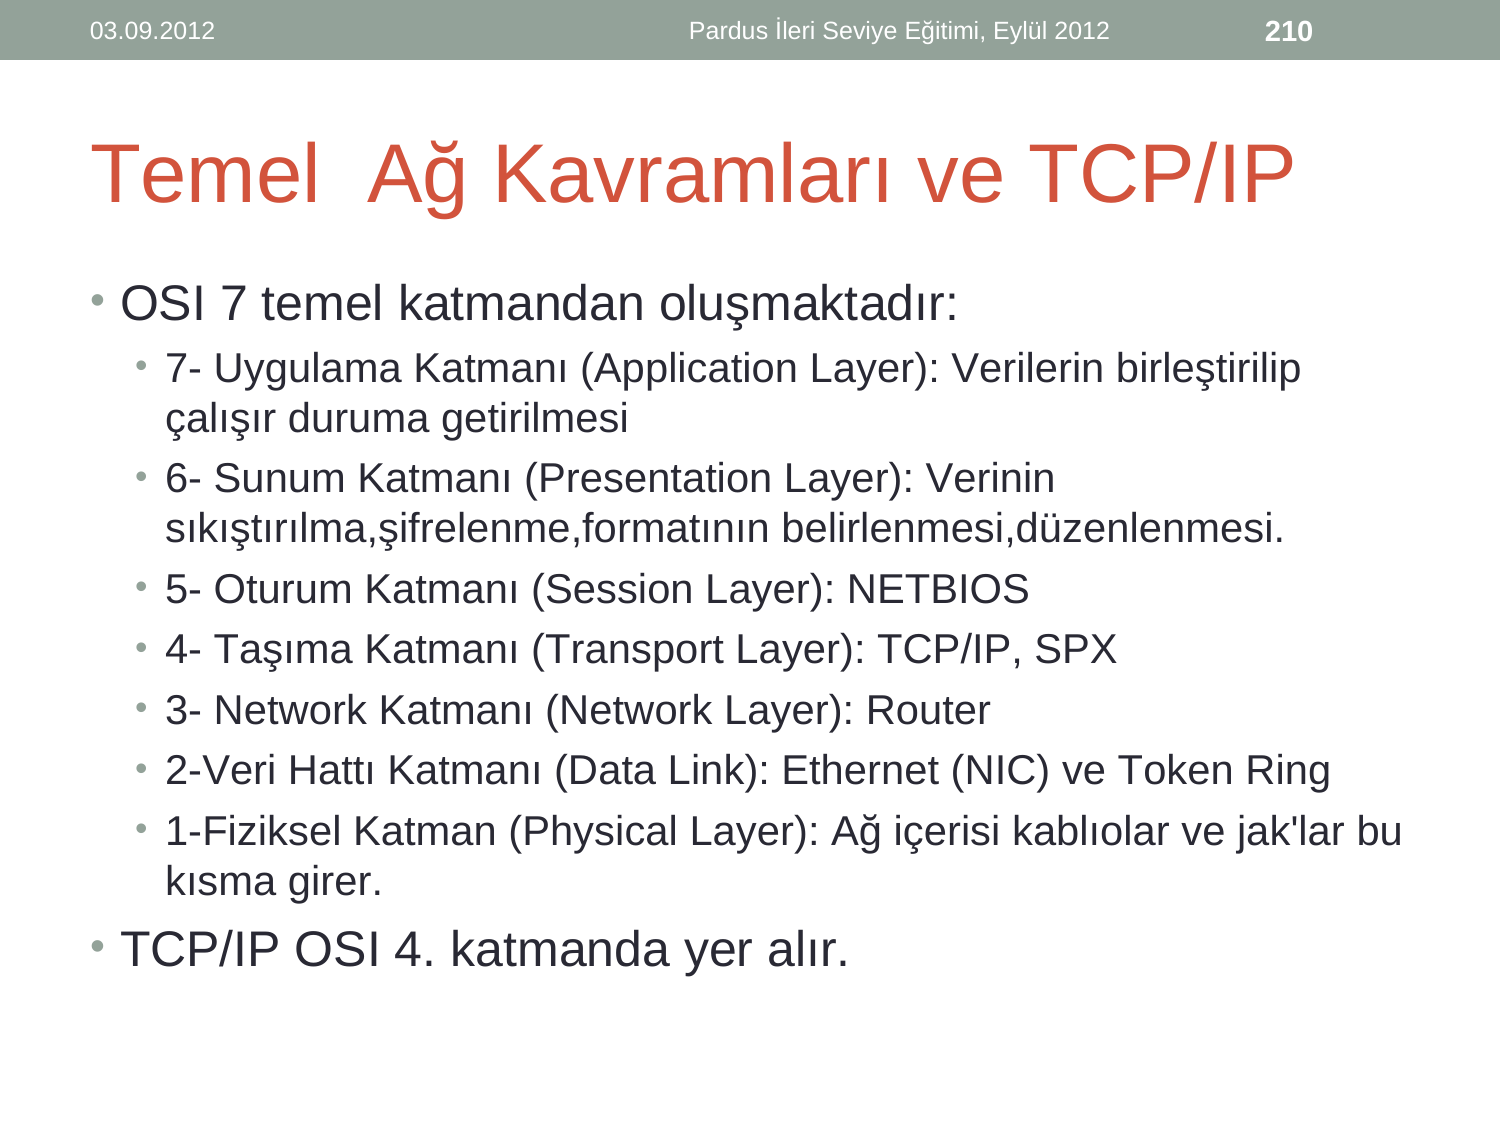

03.09.2012
Pardus İleri Seviye Eğitimi, Eylül 2012
# Temel Ağ Kavramları ve TCP/IP
OSI 7 temel katmandan oluşmaktadır:
7- Uygulama Katmanı (Application Layer): Verilerin birleştirilip çalışır duruma getirilmesi
6- Sunum Katmanı (Presentation Layer): Verinin sıkıştırılma,şifrelenme,formatının belirlenmesi,düzenlenmesi.
5- Oturum Katmanı (Session Layer): NETBIOS
4- Taşıma Katmanı (Transport Layer): TCP/IP, SPX
3- Network Katmanı (Network Layer): Router
2-Veri Hattı Katmanı (Data Link): Ethernet (NIC) ve Token Ring
1-Fiziksel Katman (Physical Layer): Ağ içerisi kablıolar ve jak'lar bu kısma girer.
TCP/IP OSI 4. katmanda yer alır.